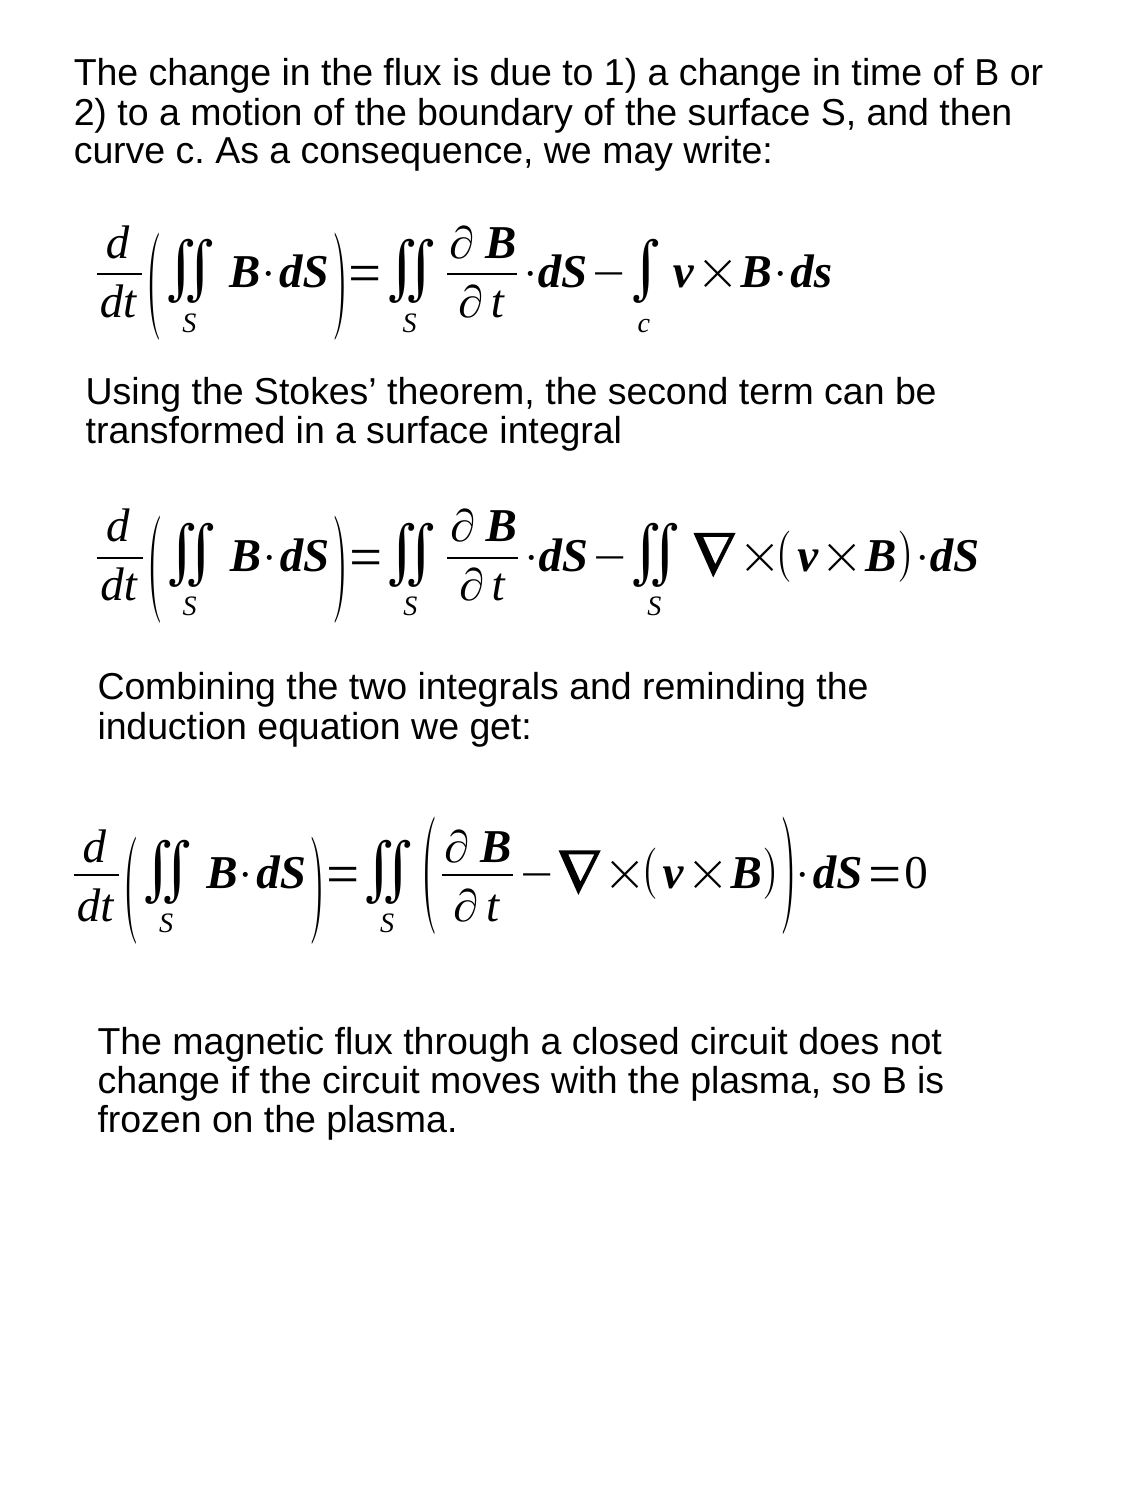

The change in the flux is due to 1) a change in time of B or 2) to a motion of the boundary of the surface S, and then curve c. As a consequence, we may write:
Using the Stokes’ theorem, the second term can be transformed in a surface integral
Combining the two integrals and reminding the induction equation we get:
The magnetic flux through a closed circuit does not change if the circuit moves with the plasma, so B is frozen on the plasma.